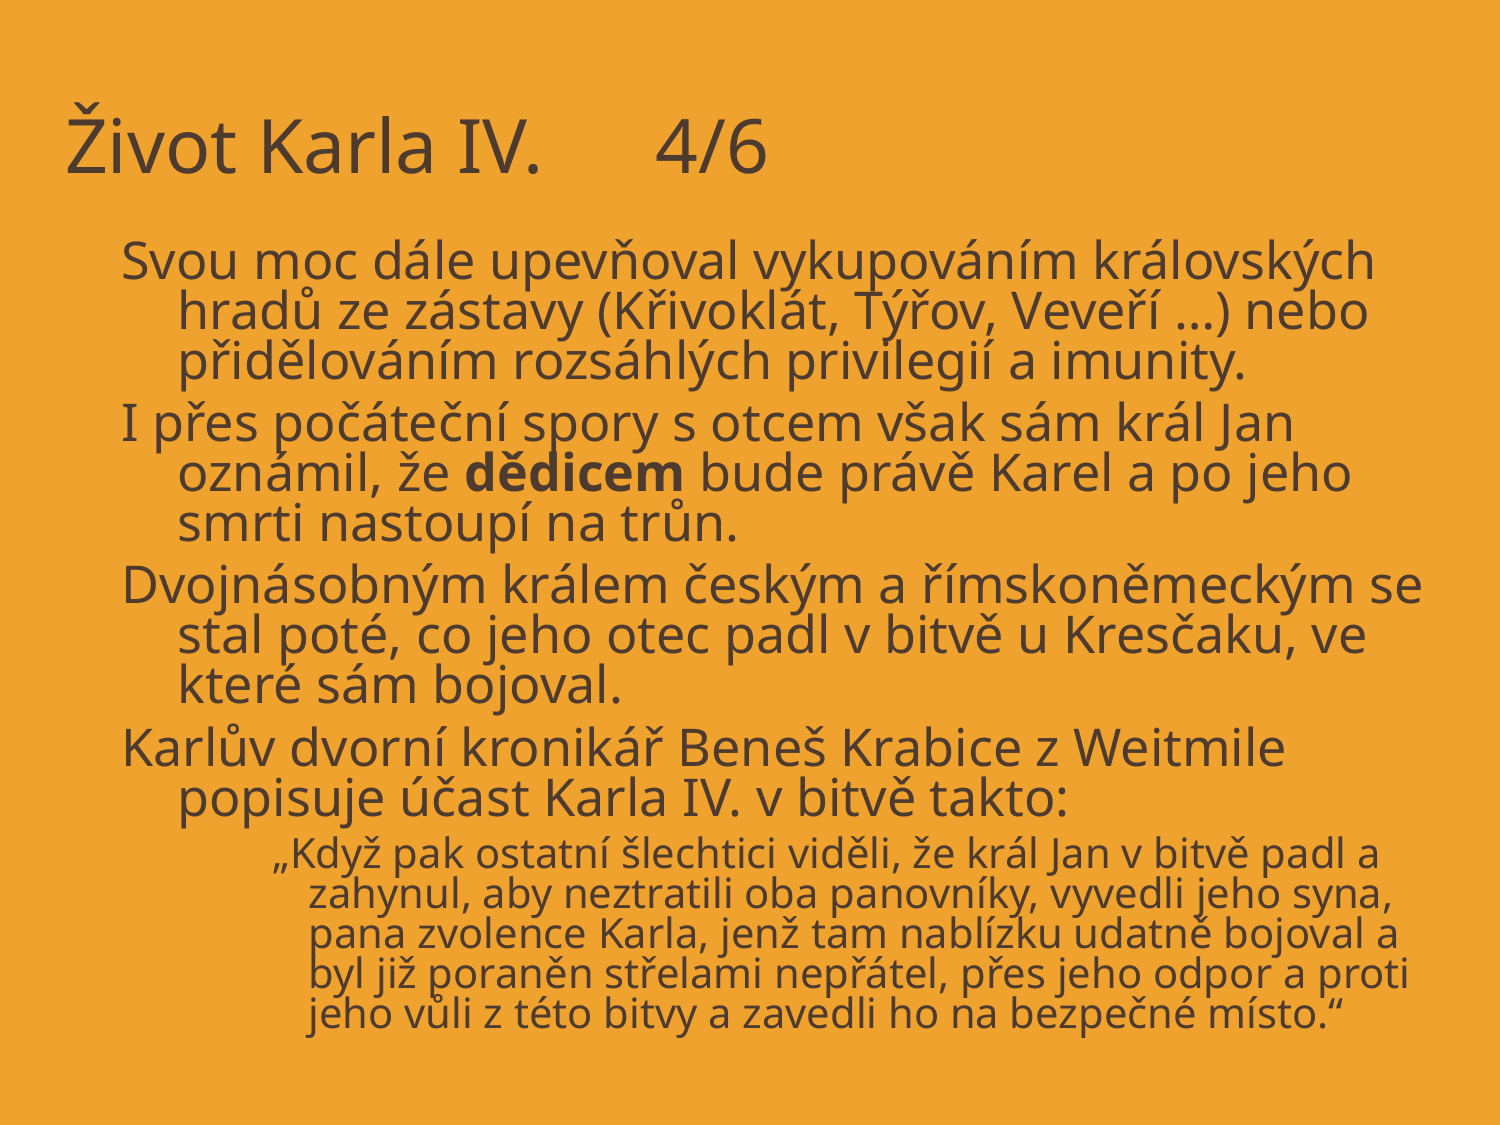

# Život Karla IV. 		4/6
Svou moc dále upevňoval vykupováním královských hradů ze zástavy (Křivoklát, Týřov, Veveří …) nebo přidělováním rozsáhlých privilegií a imunity.
I přes počáteční spory s otcem však sám král Jan oznámil, že dědicem bude právě Karel a po jeho smrti nastoupí na trůn.
Dvojnásobným králem českým a římskoněmeckým se stal poté, co jeho otec padl v bitvě u Kresčaku, ve které sám bojoval.
Karlův dvorní kronikář Beneš Krabice z Weitmile popisuje účast Karla IV. v bitvě takto:
 „Když pak ostatní šlechtici viděli, že král Jan v bitvě padl a zahynul, aby neztratili oba panovníky, vyvedli jeho syna, pana zvolence Karla, jenž tam nablízku udatně bojoval a byl již poraněn střelami nepřátel, přes jeho odpor a proti jeho vůli z této bitvy a zavedli ho na bezpečné místo.“